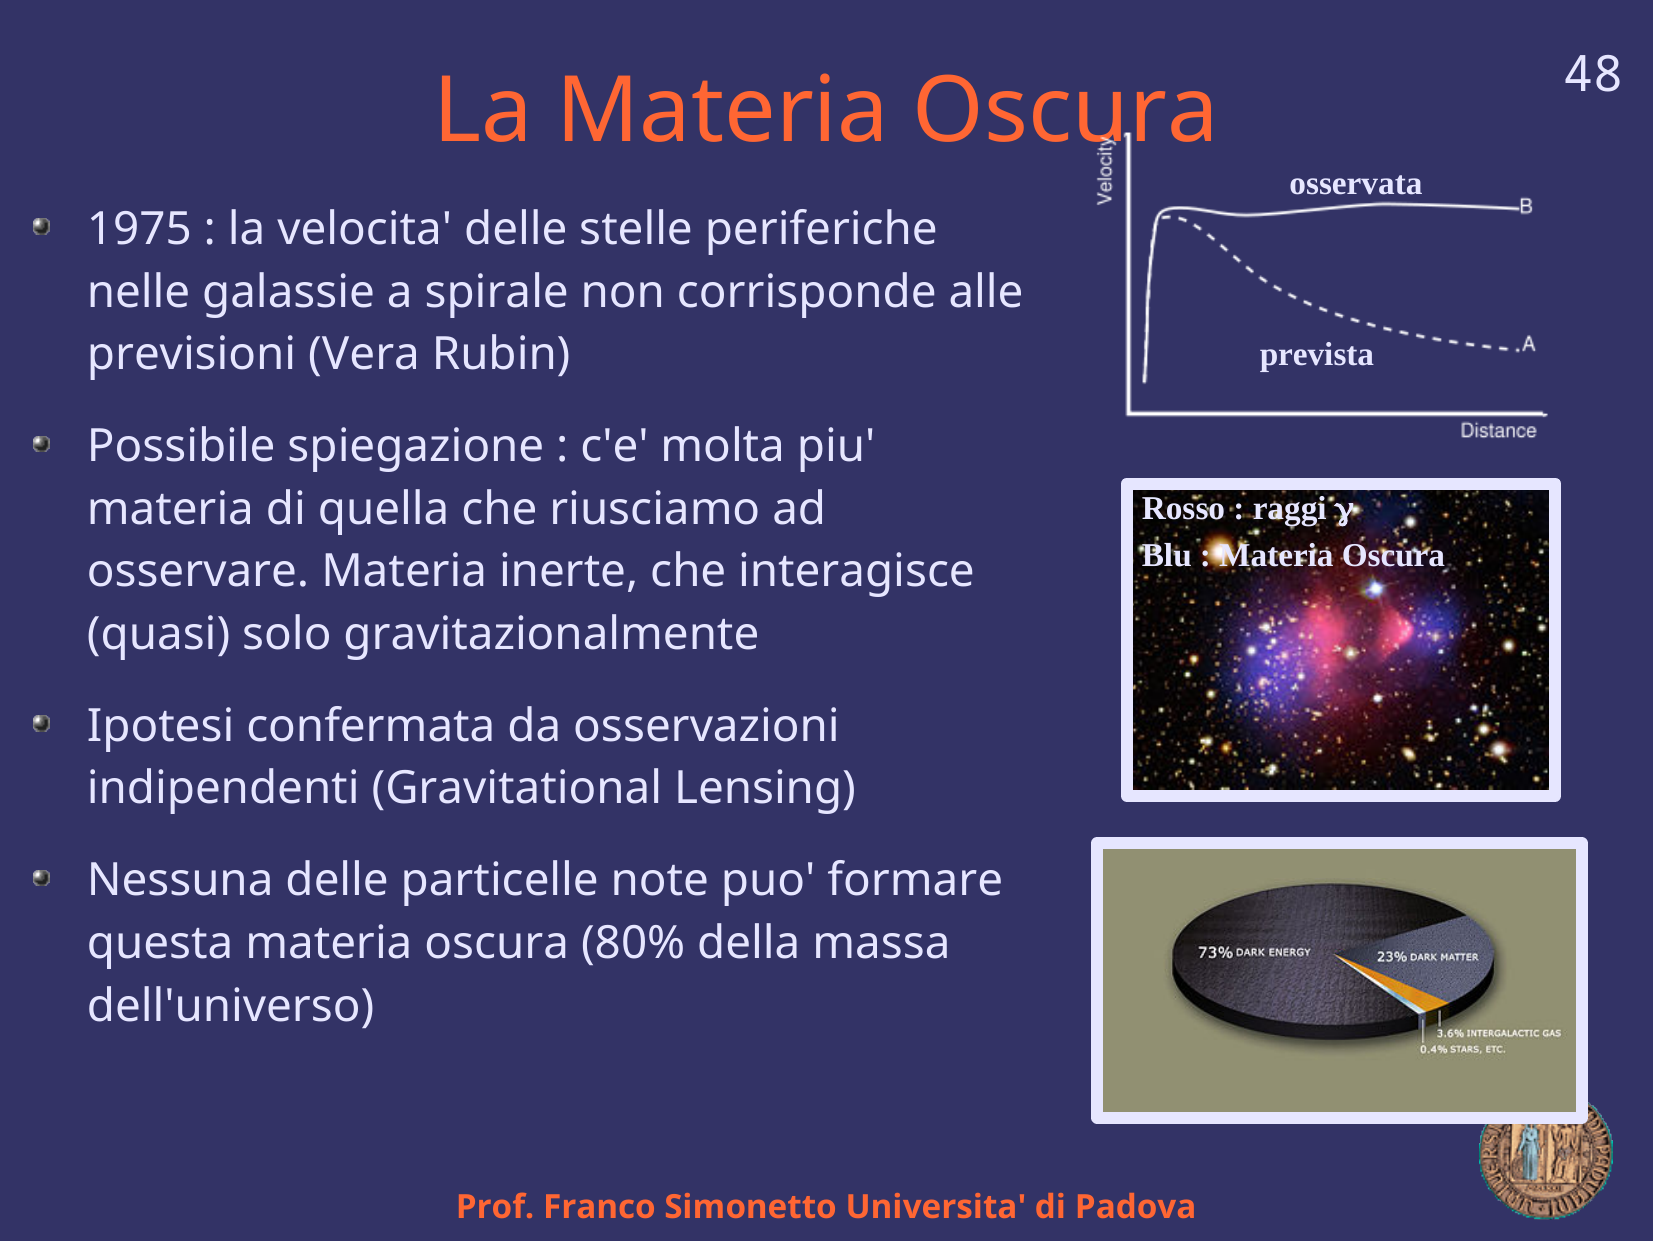

48
# La Materia Oscura
osservata
1975 : la velocita' delle stelle periferiche nelle galassie a spirale non corrisponde alle previsioni (Vera Rubin)
Possibile spiegazione : c'e' molta piu' materia di quella che riusciamo ad osservare. Materia inerte, che interagisce (quasi) solo gravitazionalmente
Ipotesi confermata da osservazioni indipendenti (Gravitational Lensing)
Nessuna delle particelle note puo' formare questa materia oscura (80% della massa dell'universo)
prevista
Rosso : raggi g
Blu : Materia Oscura